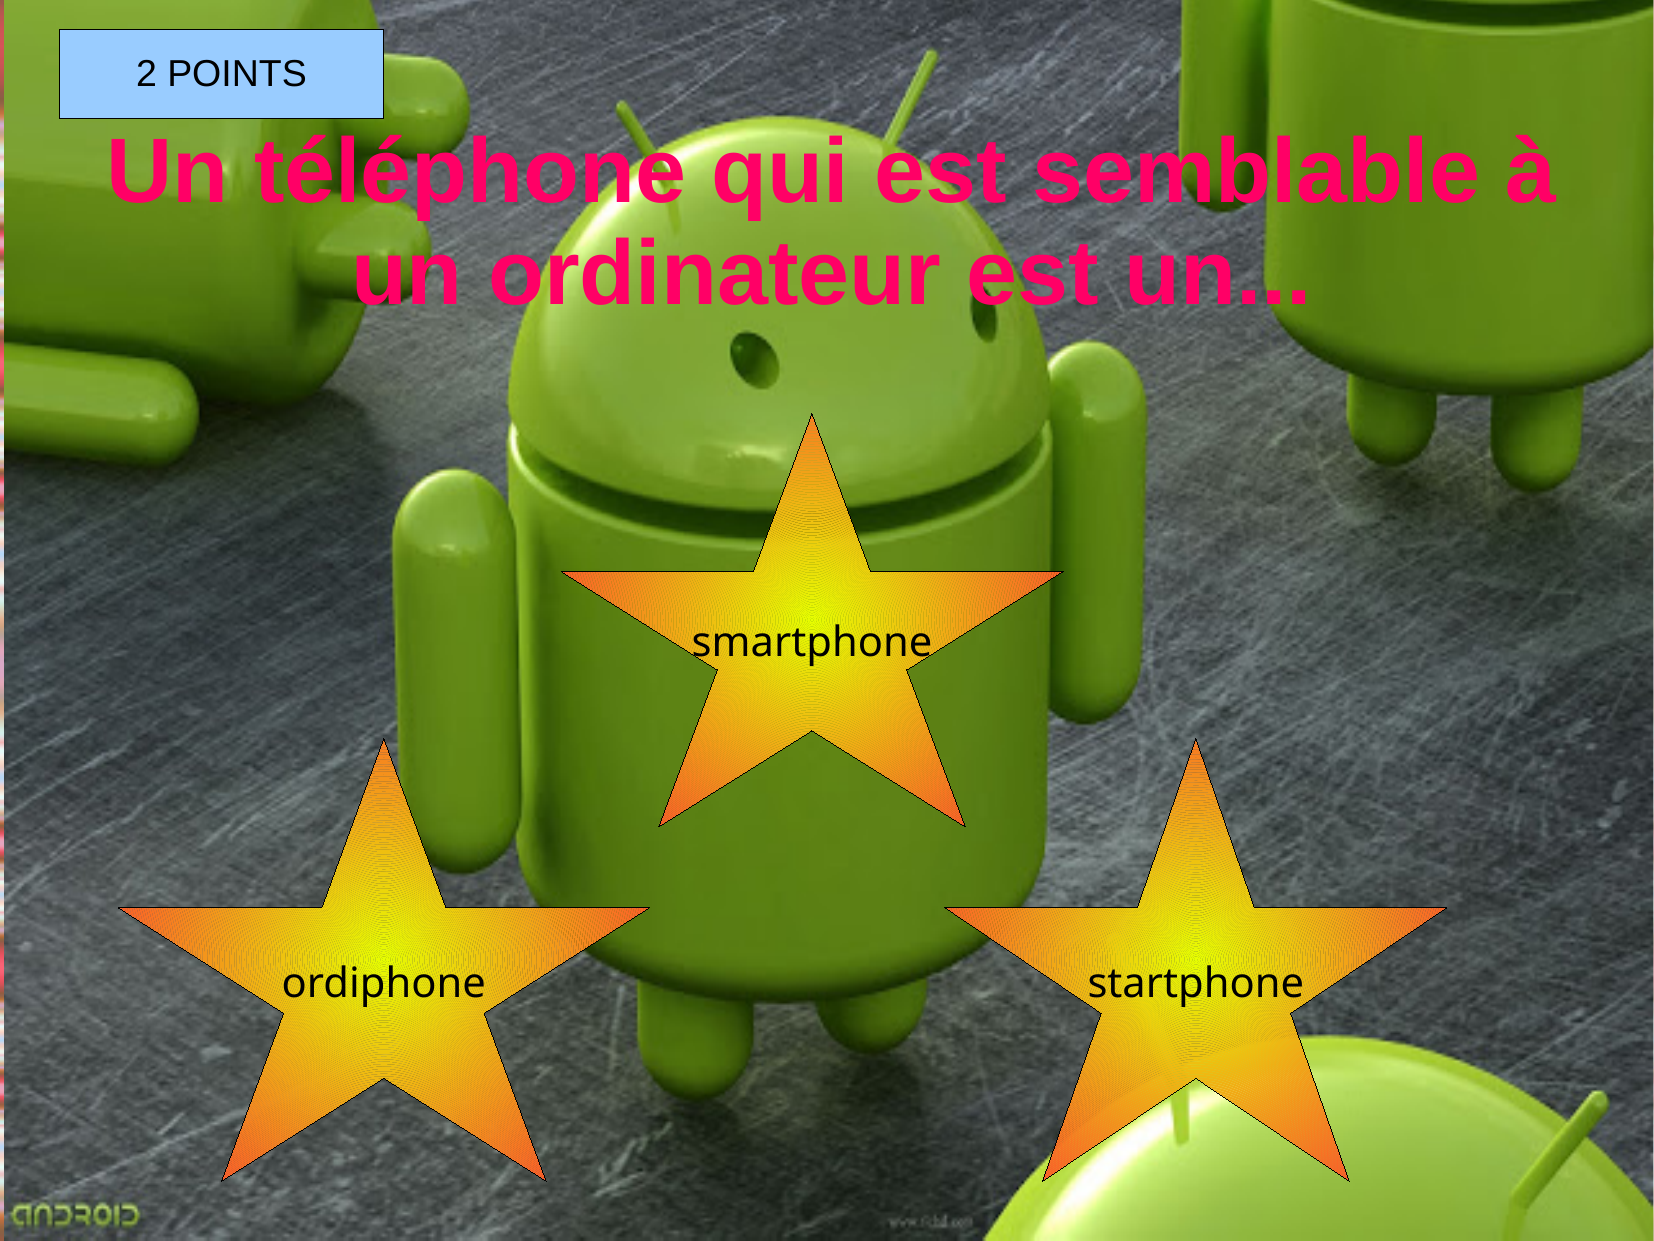

2 POINTS
# Un téléphone qui est semblable à un ordinateur est un...
smartphone
ordiphone
startphone